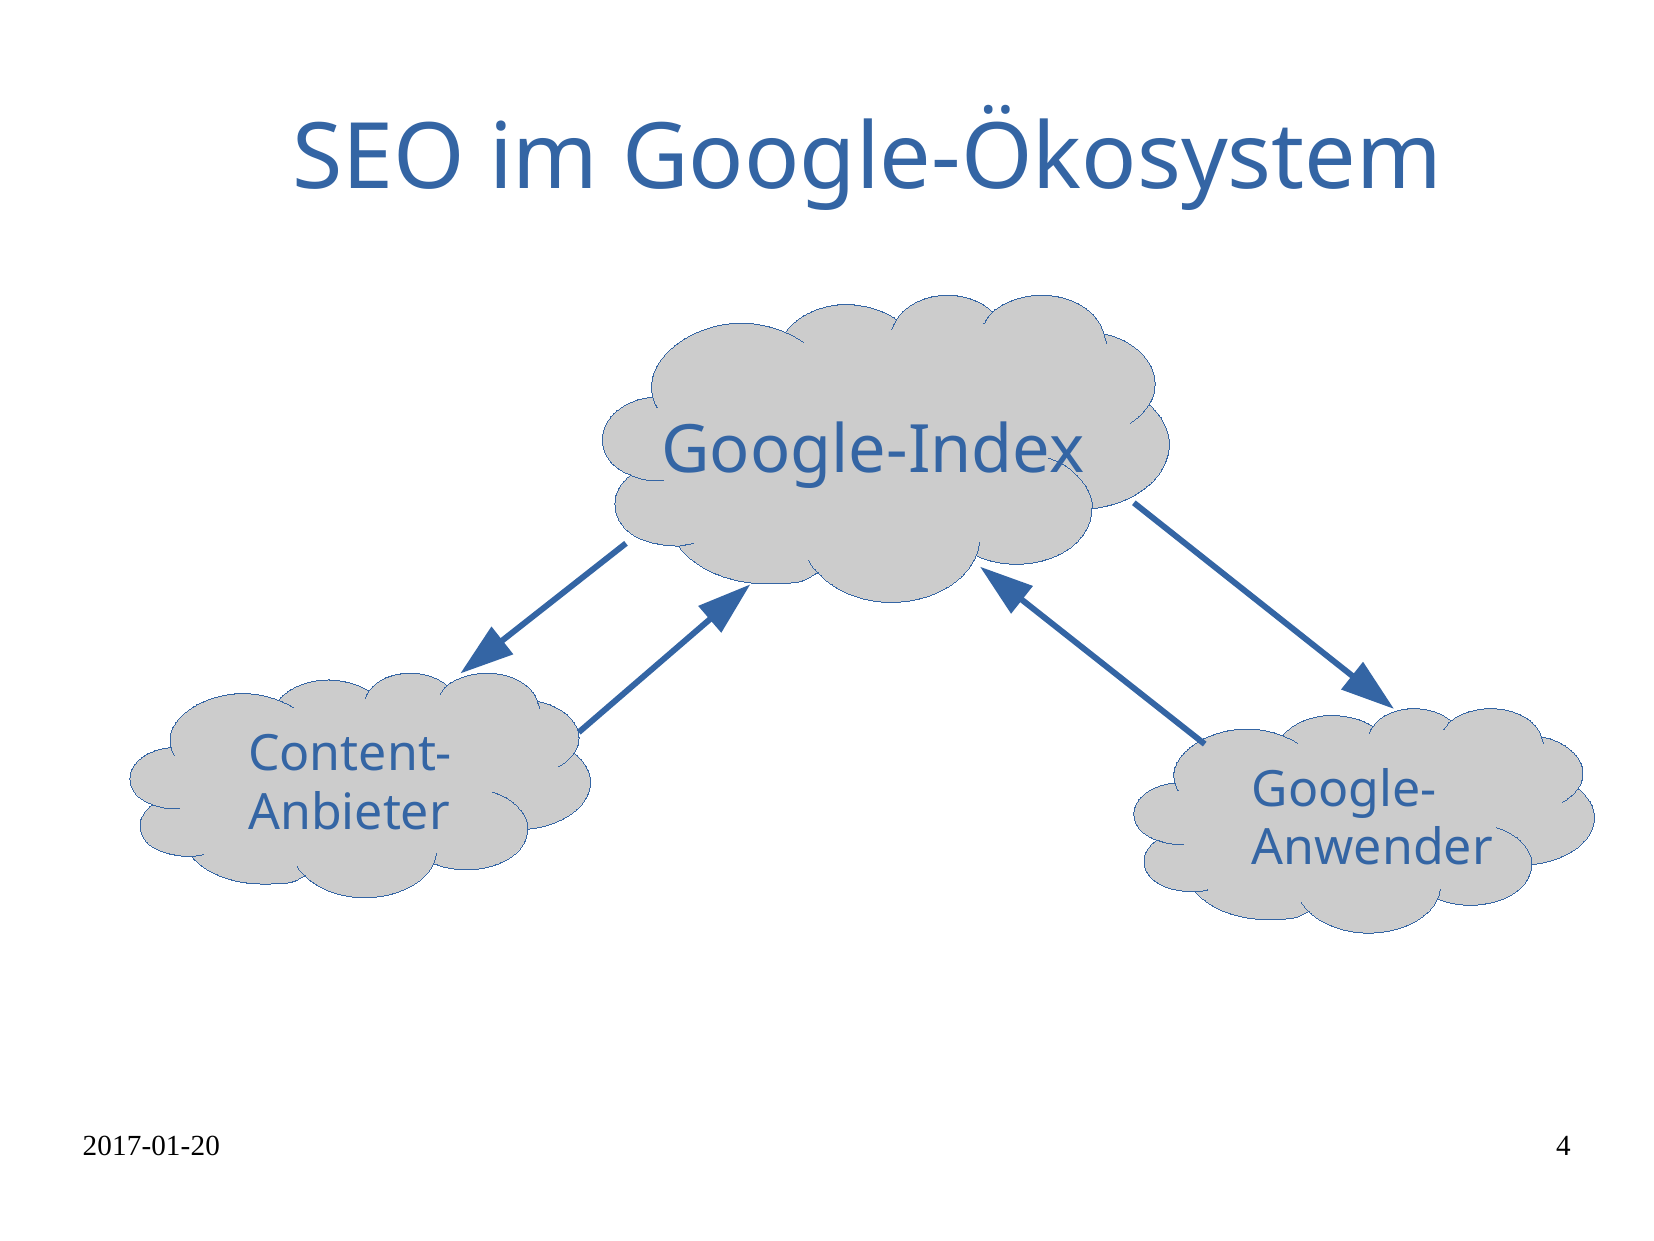

# SEO im Google-Ökosystem
Google-Index
Content-Anbieter
Google-Anwender
2017-01-20
4